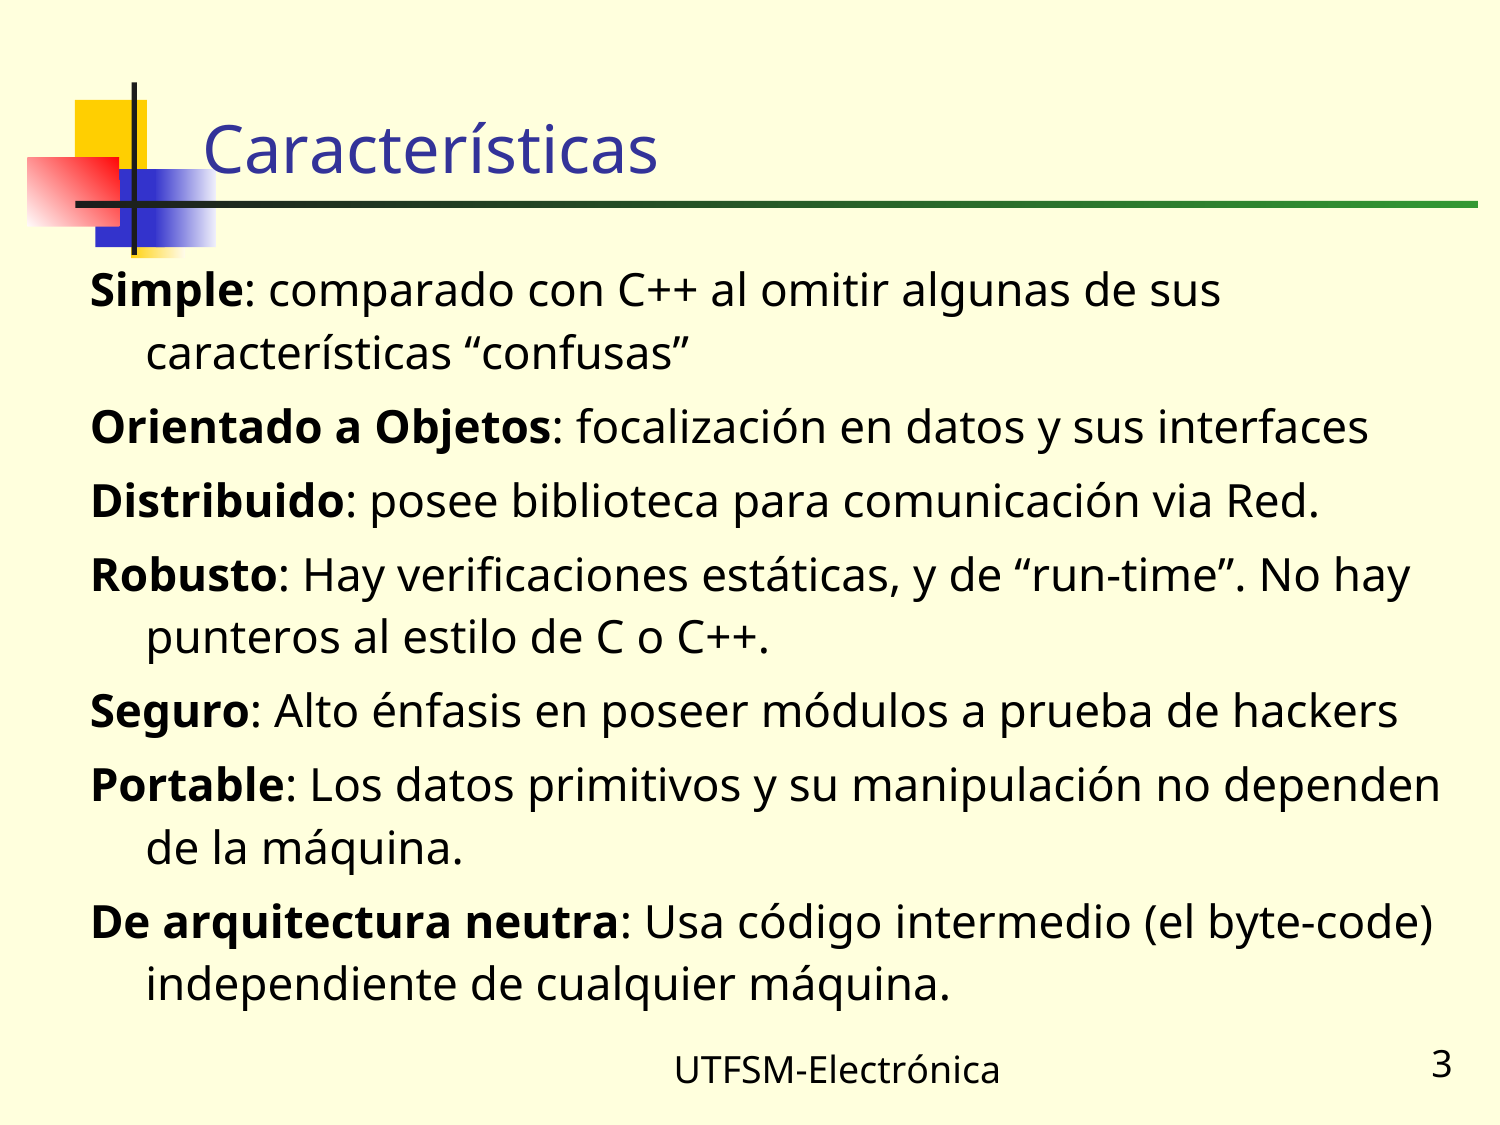

# Características
Simple: comparado con C++ al omitir algunas de sus características “confusas”
Orientado a Objetos: focalización en datos y sus interfaces
Distribuido: posee biblioteca para comunicación via Red.
Robusto: Hay verificaciones estáticas, y de “run-time”. No hay punteros al estilo de C o C++.
Seguro: Alto énfasis en poseer módulos a prueba de hackers
Portable: Los datos primitivos y su manipulación no dependen de la máquina.
De arquitectura neutra: Usa código intermedio (el byte-code) independiente de cualquier máquina.